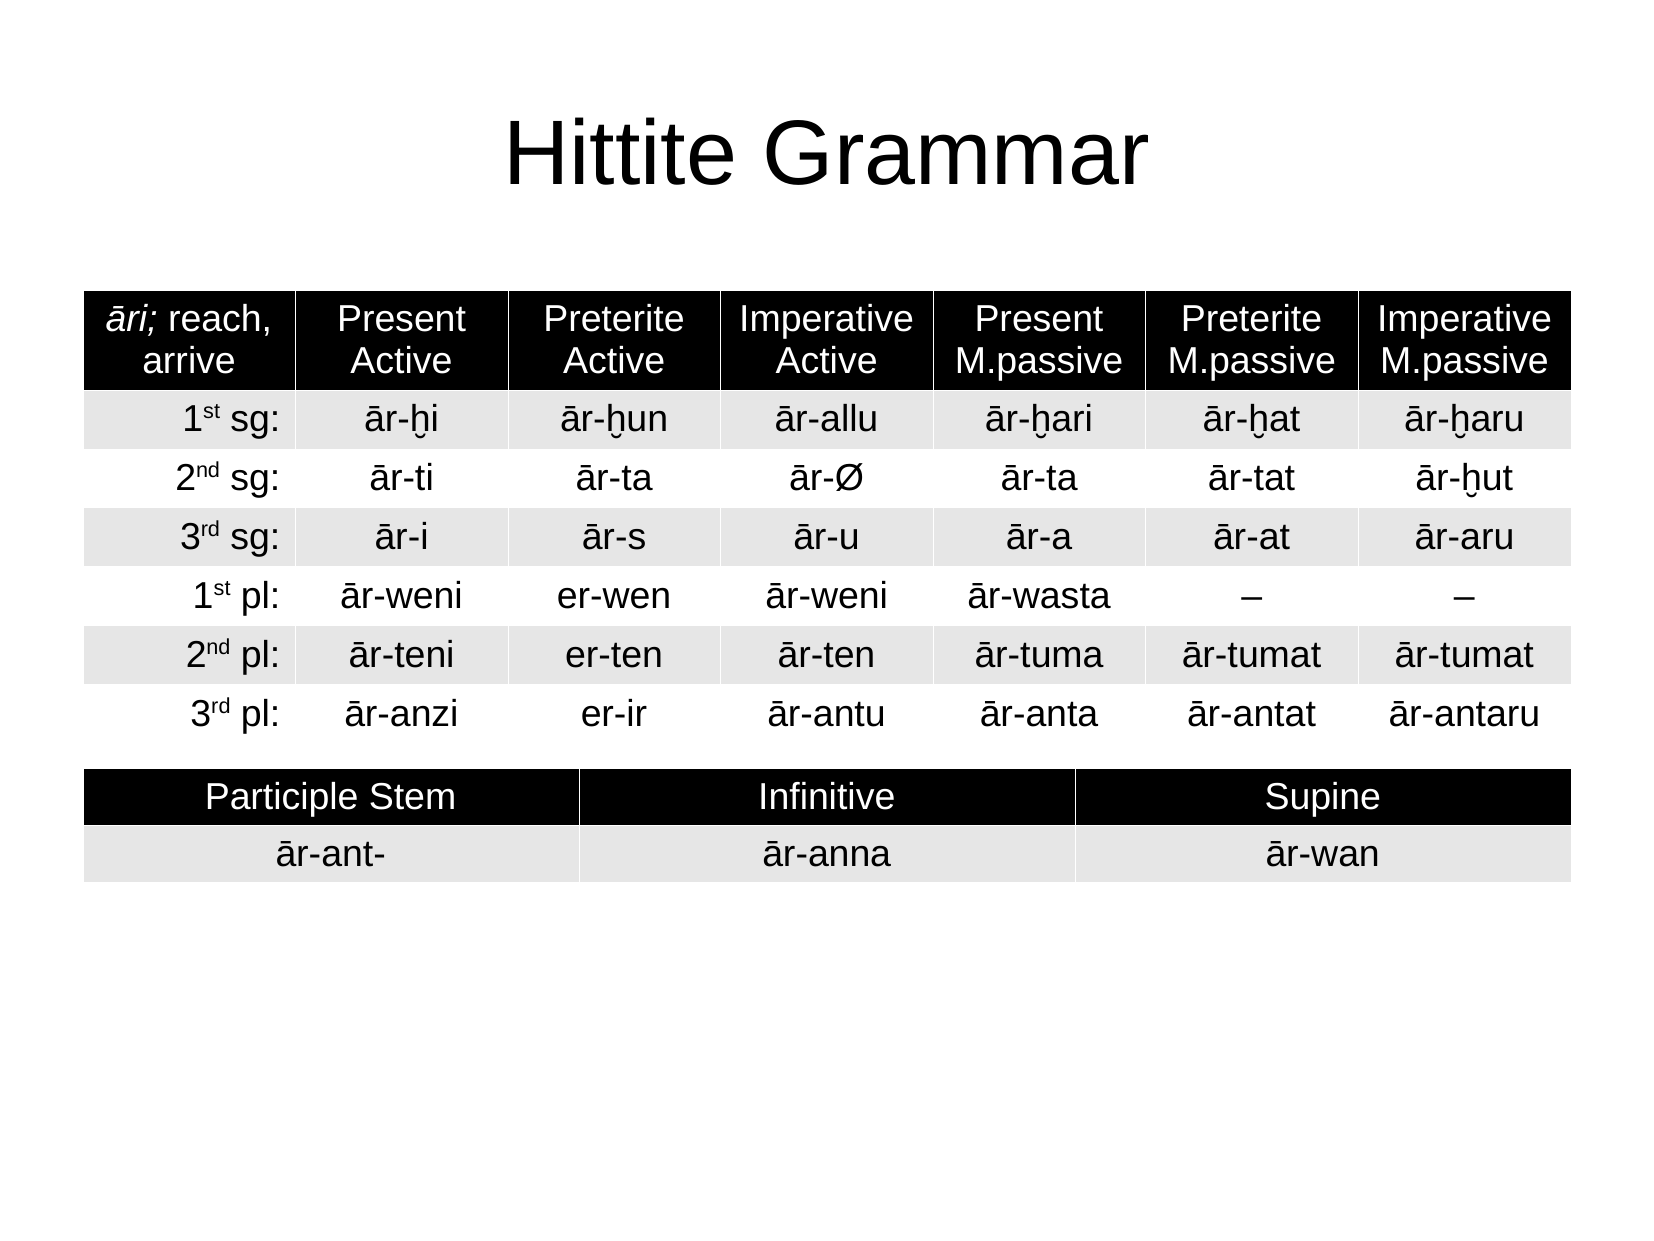

# Hittite Grammar
| āri; reach, arrive | Present Active | Preterite Active | Imperative Active | Present M.passive | Preterite M.passive | Imperative M.passive |
| --- | --- | --- | --- | --- | --- | --- |
| 1st sg: | ār-ḫi | ār-ḫun | ār-allu | ār-ḫari | ār-ḫat | ār-ḫaru |
| 2nd sg: | ār-ti | ār-ta | ār-Ø | ār-ta | ār-tat | ār-ḫut |
| 3rd sg: | ār-i | ār-s | ār-u | ār-a | ār-at | ār-aru |
| 1st pl: | ār-weni | er-wen | ār-weni | ār-wasta | – | – |
| 2nd pl: | ār-teni | er-ten | ār-ten | ār-tuma | ār-tumat | ār-tumat |
| 3rd pl: | ār-anzi | er-ir | ār-antu | ār-anta | ār-antat | ār-antaru |
| Participle Stem | Infinitive | Supine |
| --- | --- | --- |
| ār-ant- | ār-anna | ār-wan |